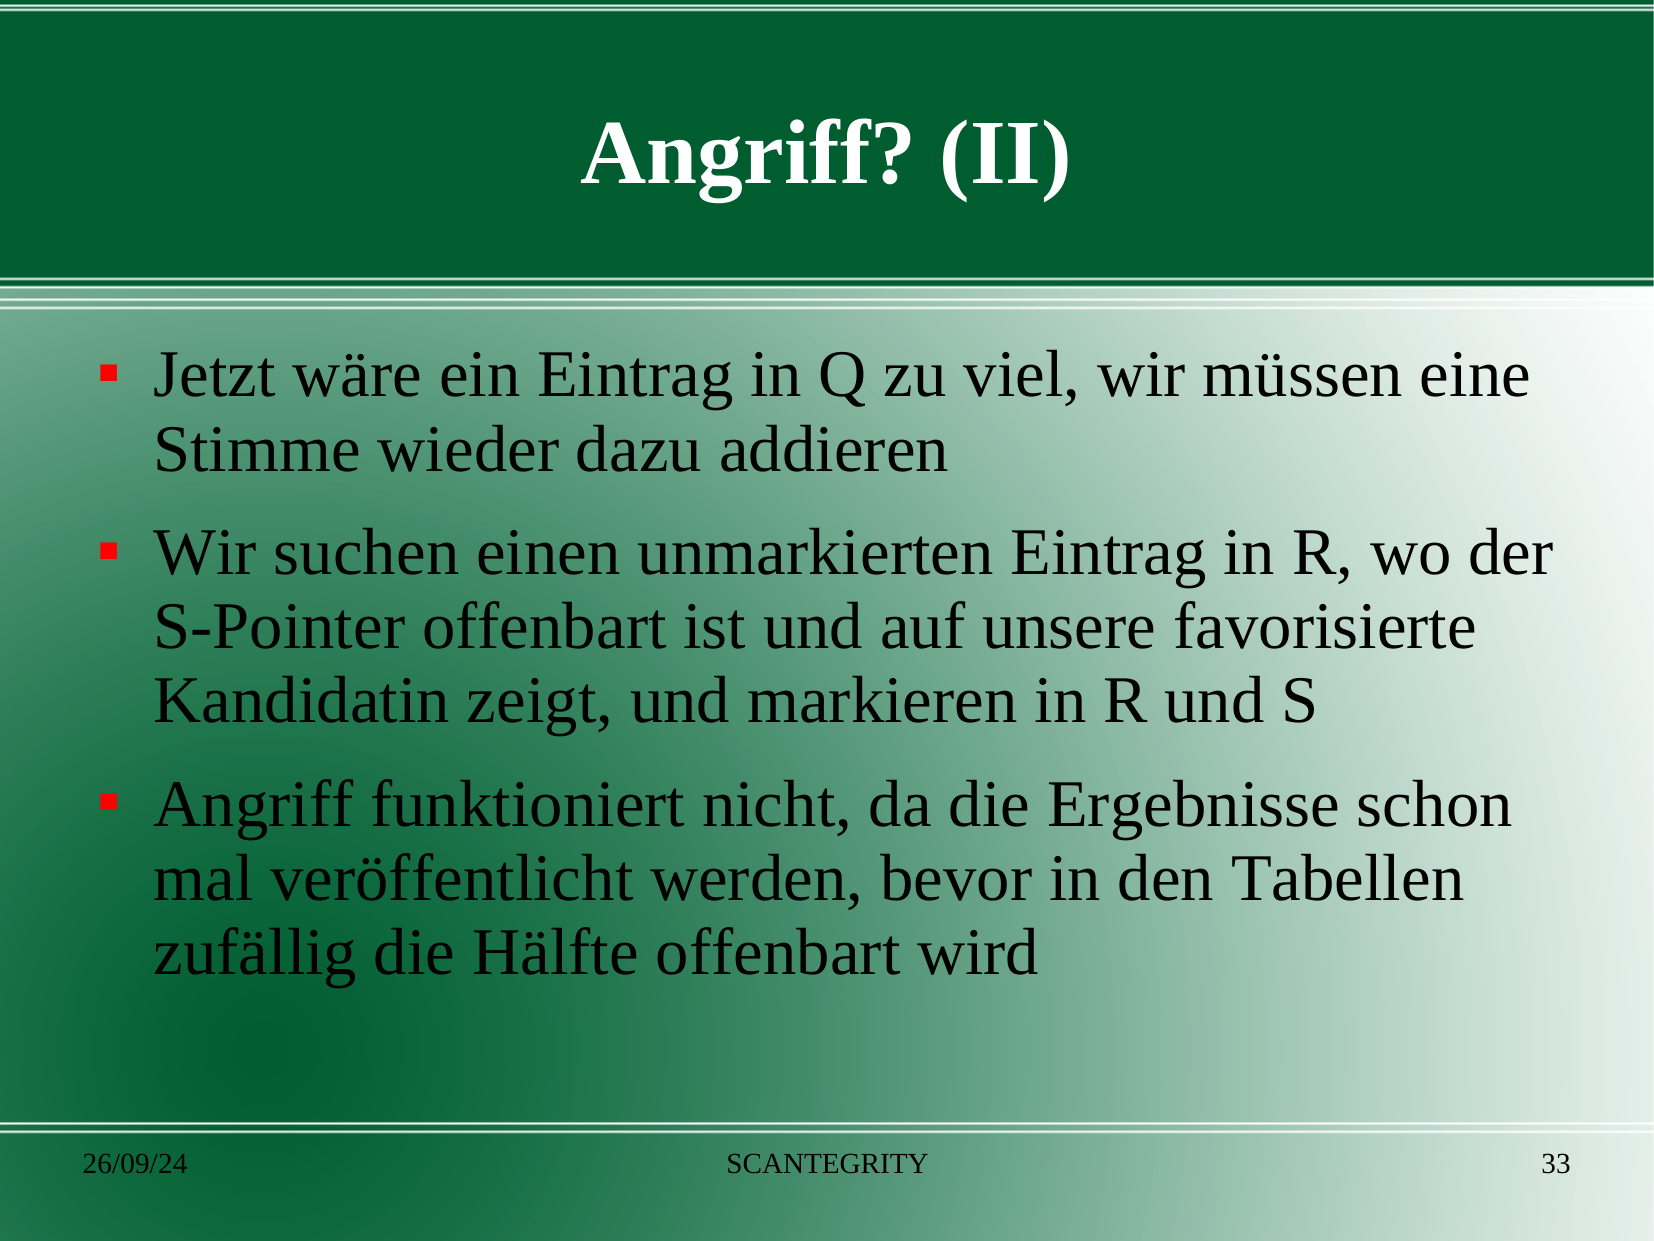

# Angriff? (II)
Jetzt wäre ein Eintrag in Q zu viel, wir müssen eine Stimme wieder dazu addieren
Wir suchen einen unmarkierten Eintrag in R, wo der S-Pointer offenbart ist und auf unsere favorisierte Kandidatin zeigt, und markieren in R und S
Angriff funktioniert nicht, da die Ergebnisse schon mal veröffentlicht werden, bevor in den Tabellen zufällig die Hälfte offenbart wird
SCANTEGRITY
33